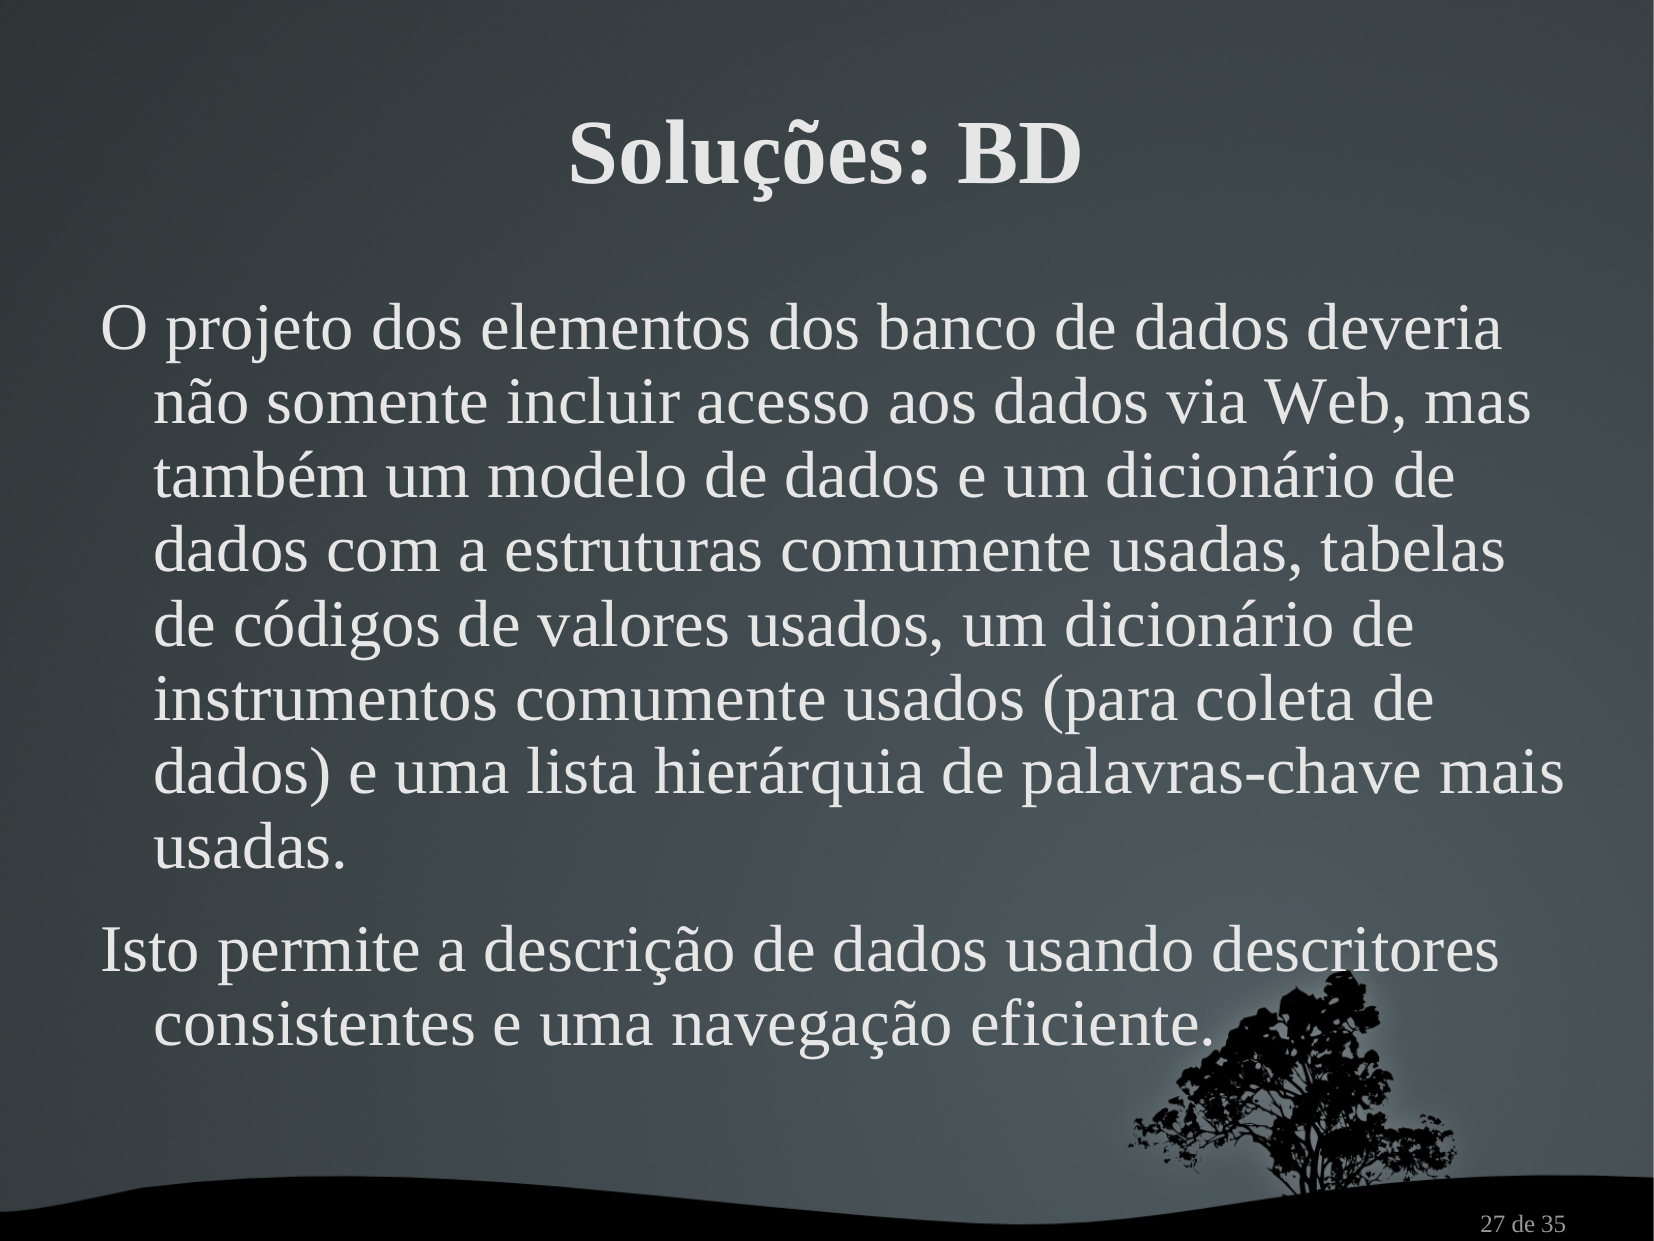

# Soluções: BD
O projeto dos elementos dos banco de dados deveria não somente incluir acesso aos dados via Web, mas também um modelo de dados e um dicionário de dados com a estruturas comumente usadas, tabelas de códigos de valores usados, um dicionário de instrumentos comumente usados (para coleta de dados) e uma lista hierárquia de palavras-chave mais usadas.
Isto permite a descrição de dados usando descritores consistentes e uma navegação eficiente.
27